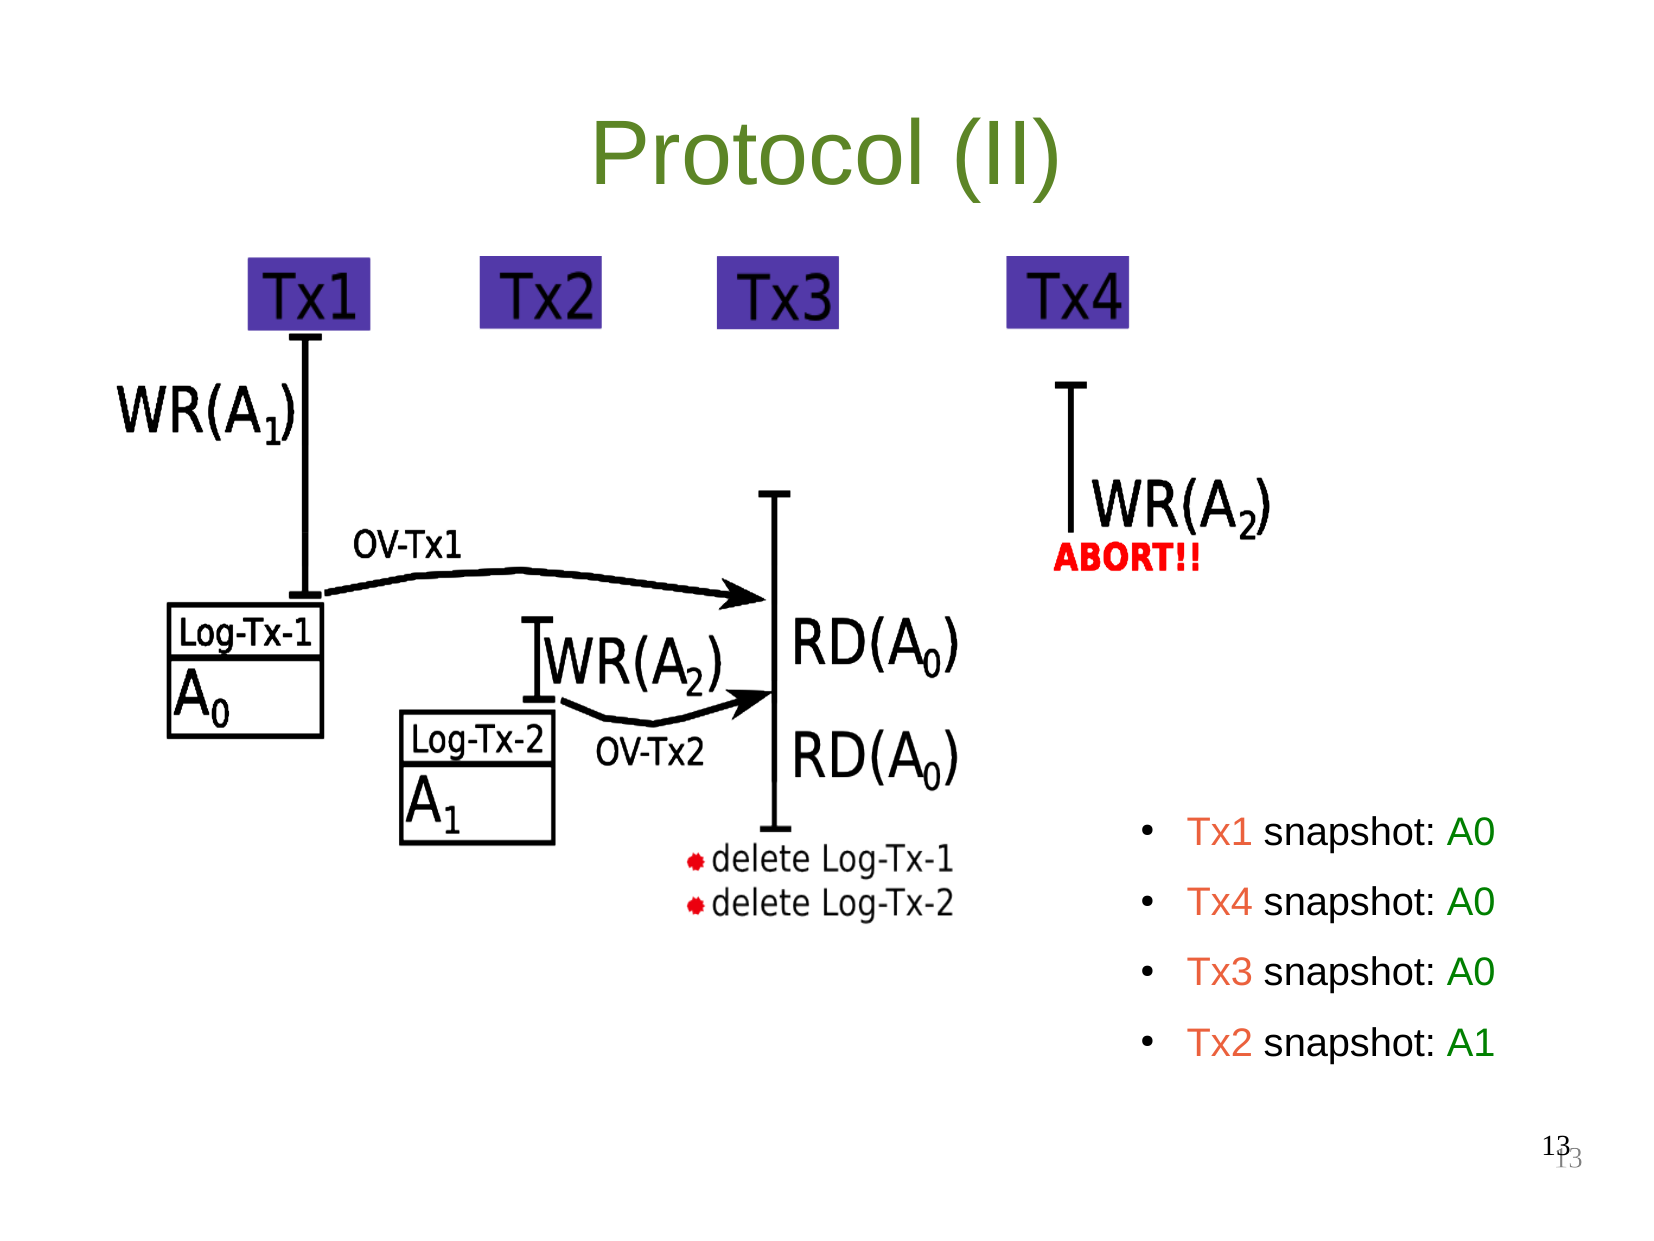

# Protocol (II)
Tx1 snapshot: A0
Tx4 snapshot: A0
Tx3 snapshot: A0
Tx2 snapshot: A1
13